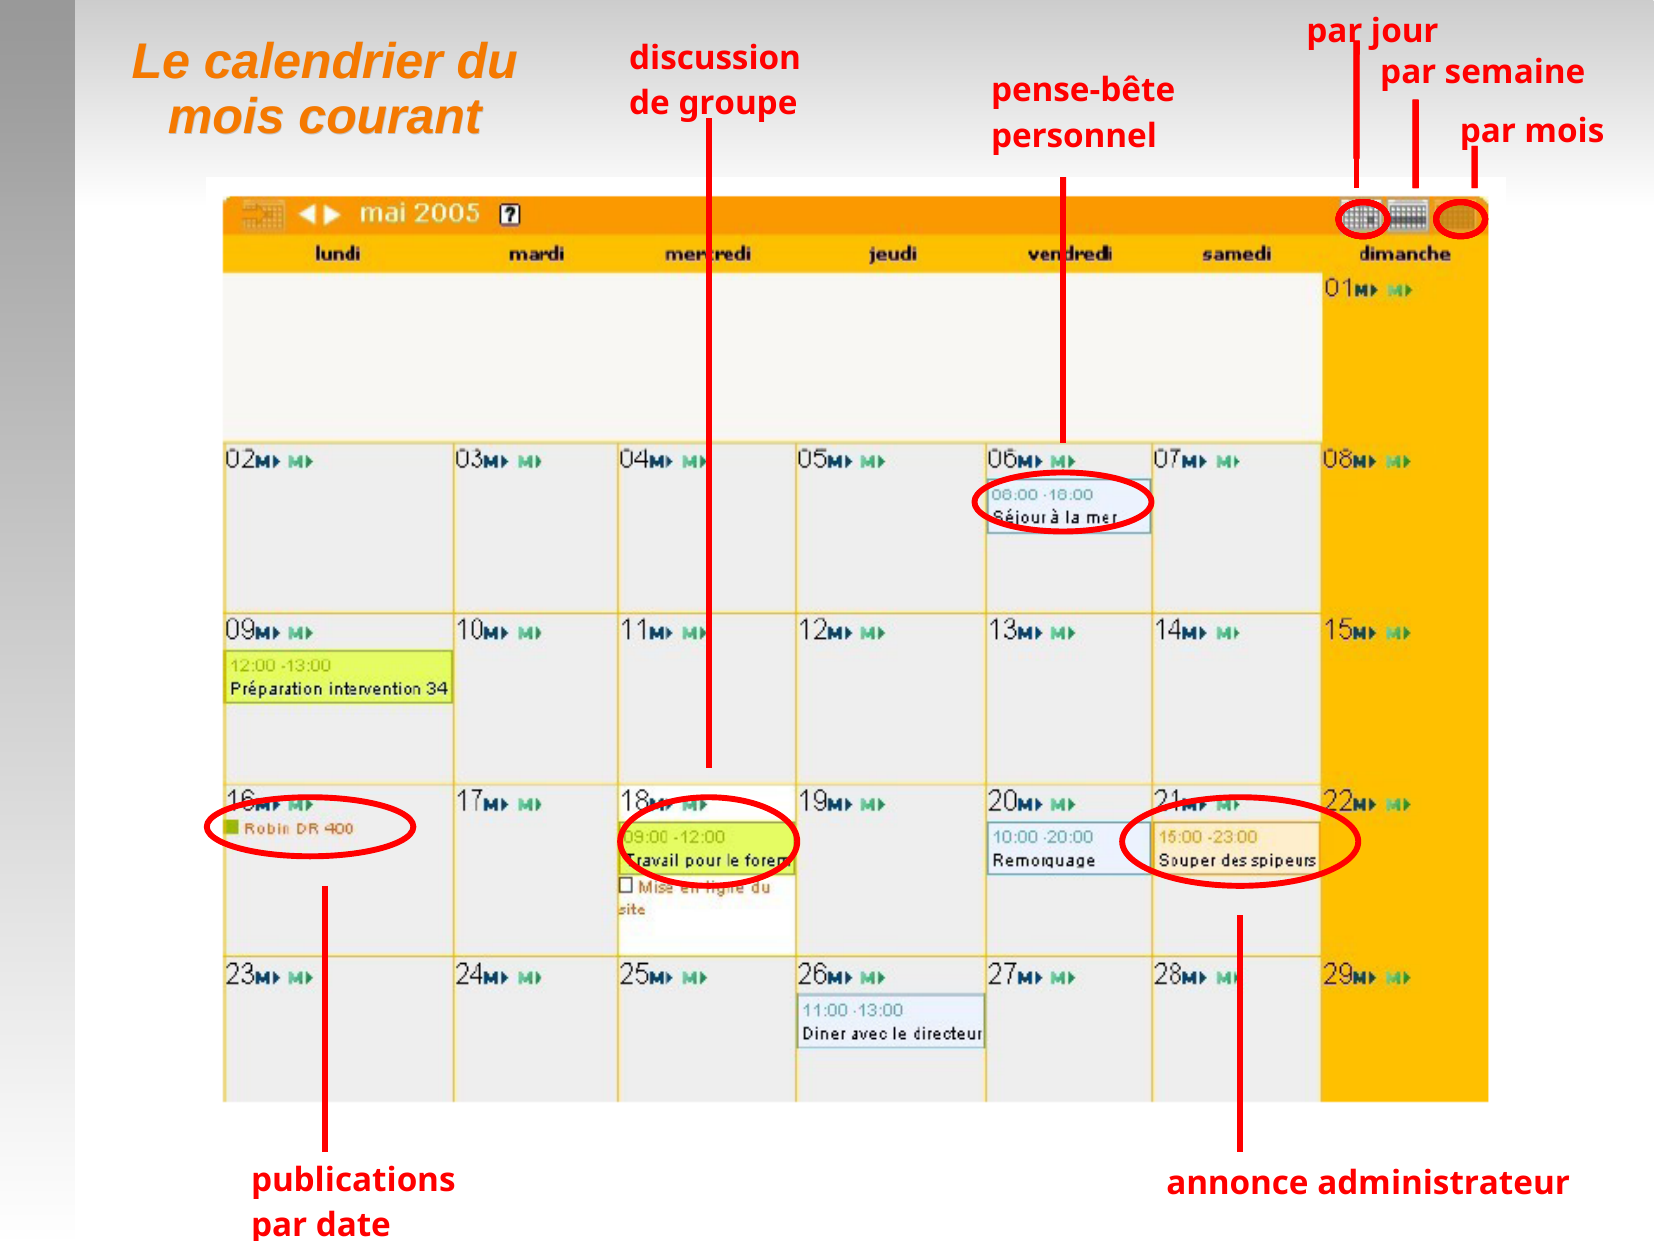

# Le calendrier du mois courant
par jour
discussion
de groupe
par semaine
pense-bête
personnel
par mois
publications
par date
annonce administrateur